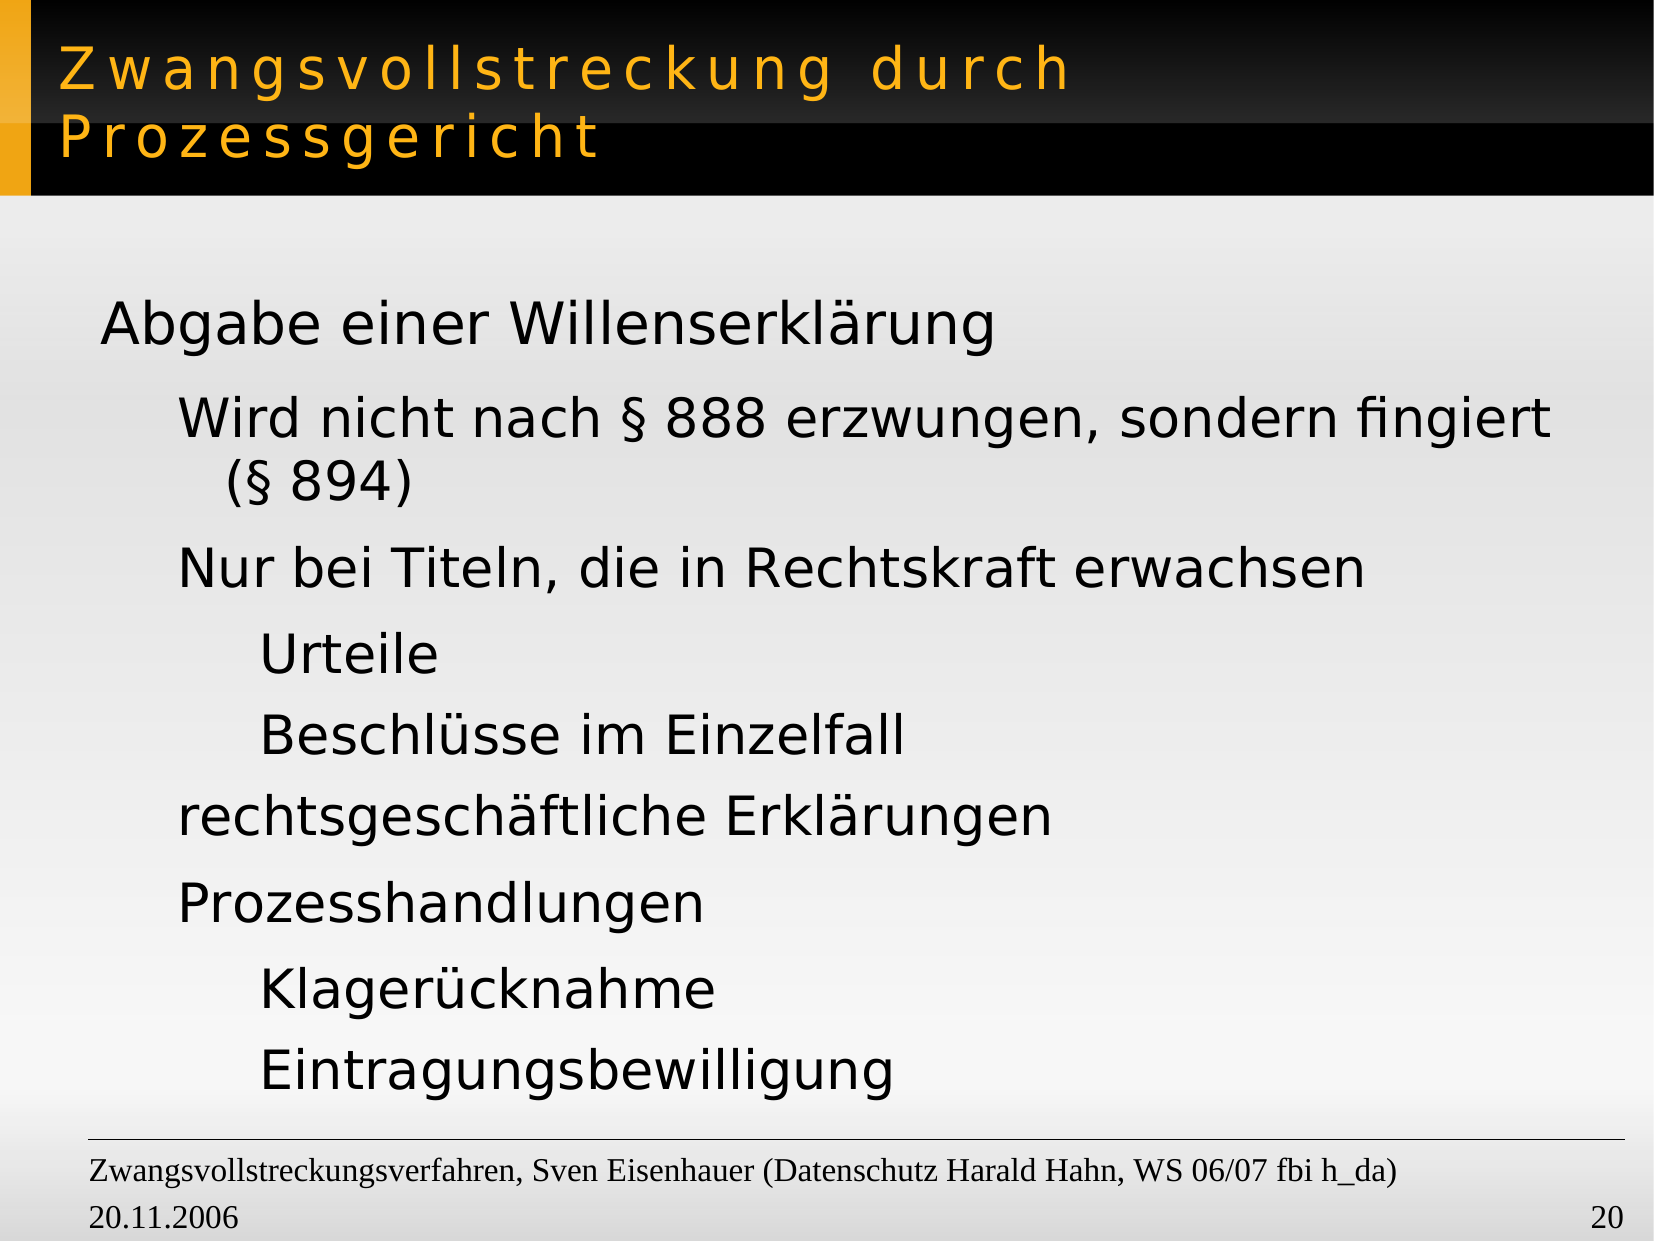

# Zwangsvollstreckung durch Prozessgericht
Abgabe einer Willenserklärung
Wird nicht nach § 888 erzwungen, sondern fingiert (§ 894)
Nur bei Titeln, die in Rechtskraft erwachsen
Urteile
Beschlüsse im Einzelfall
rechtsgeschäftliche Erklärungen
Prozesshandlungen
Klagerücknahme
Eintragungsbewilligung
Zwangsvollstreckungsverfahren, Sven Eisenhauer (Datenschutz Harald Hahn, WS 06/07 fbi h_da)
20.11.2006
20